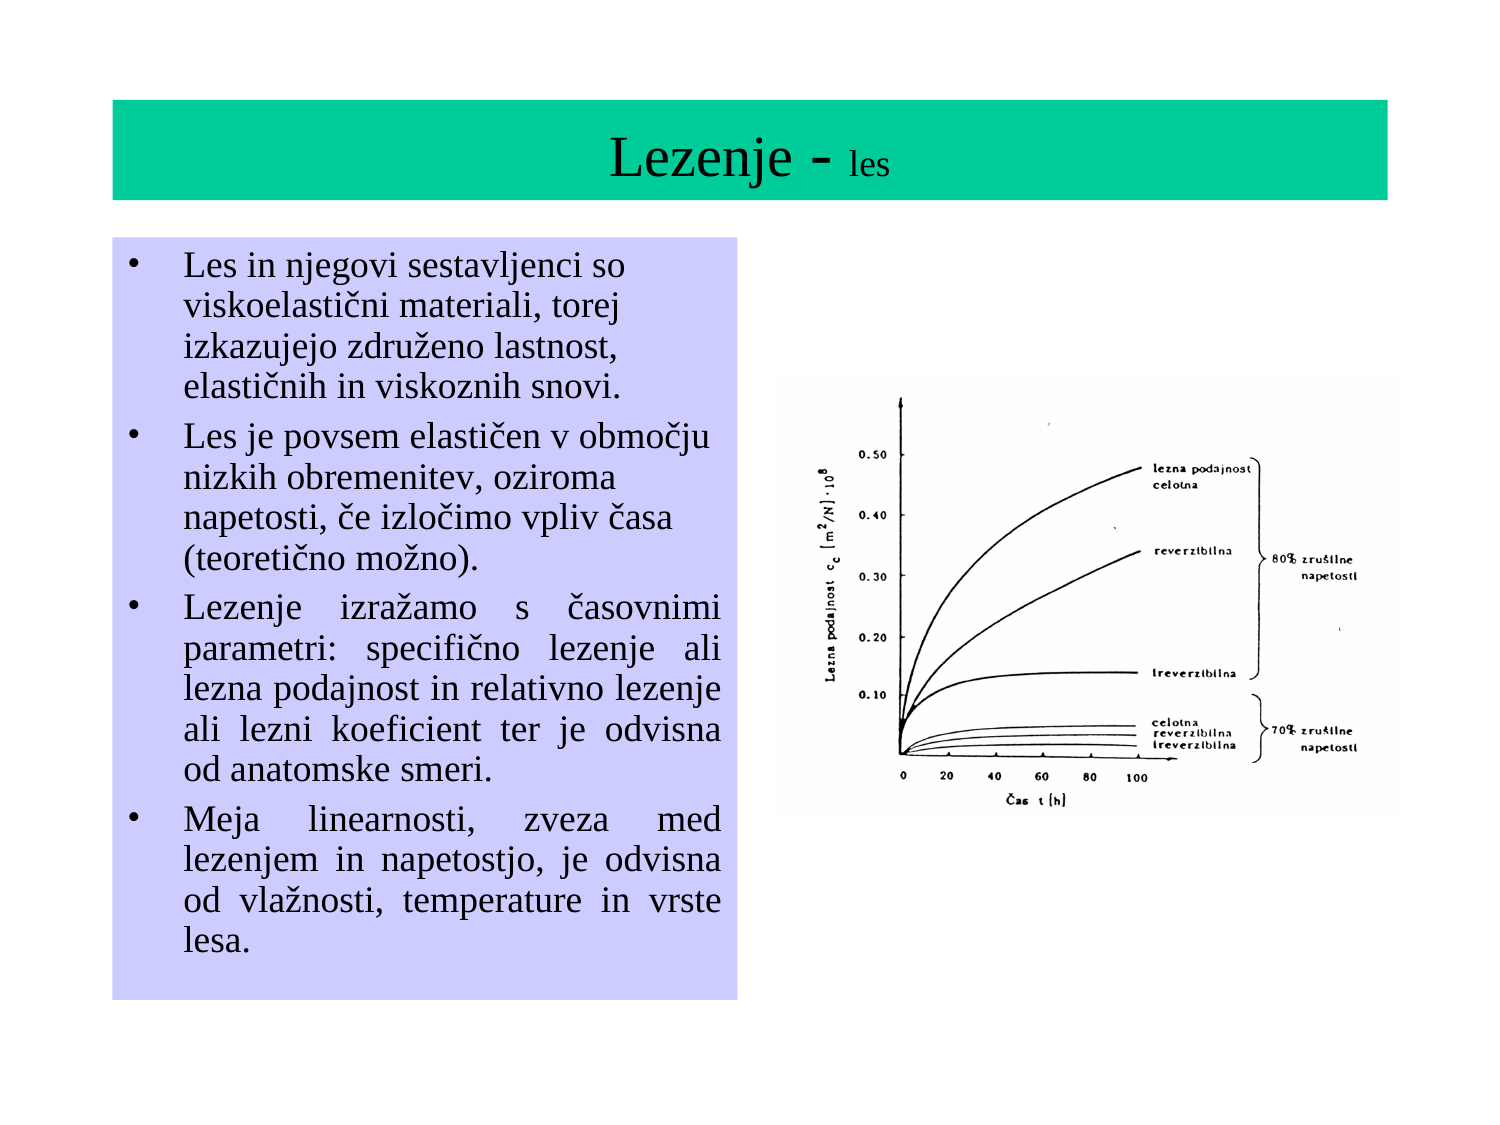

# Lezenje - les
Les in njegovi sestavljenci so viskoelastični materiali, torej izkazujejo združeno lastnost, elastičnih in viskoznih snovi.
Les je povsem elastičen v območju nizkih obremenitev, oziroma napetosti, če izločimo vpliv časa (teoretično možno).
Lezenje izražamo s časovnimi parametri: specifično lezenje ali lezna podajnost in relativno lezenje ali lezni koeficient ter je odvisna od anatomske smeri.
Meja linearnosti, zveza med lezenjem in napetostjo, je odvisna od vlažnosti, temperature in vrste lesa.